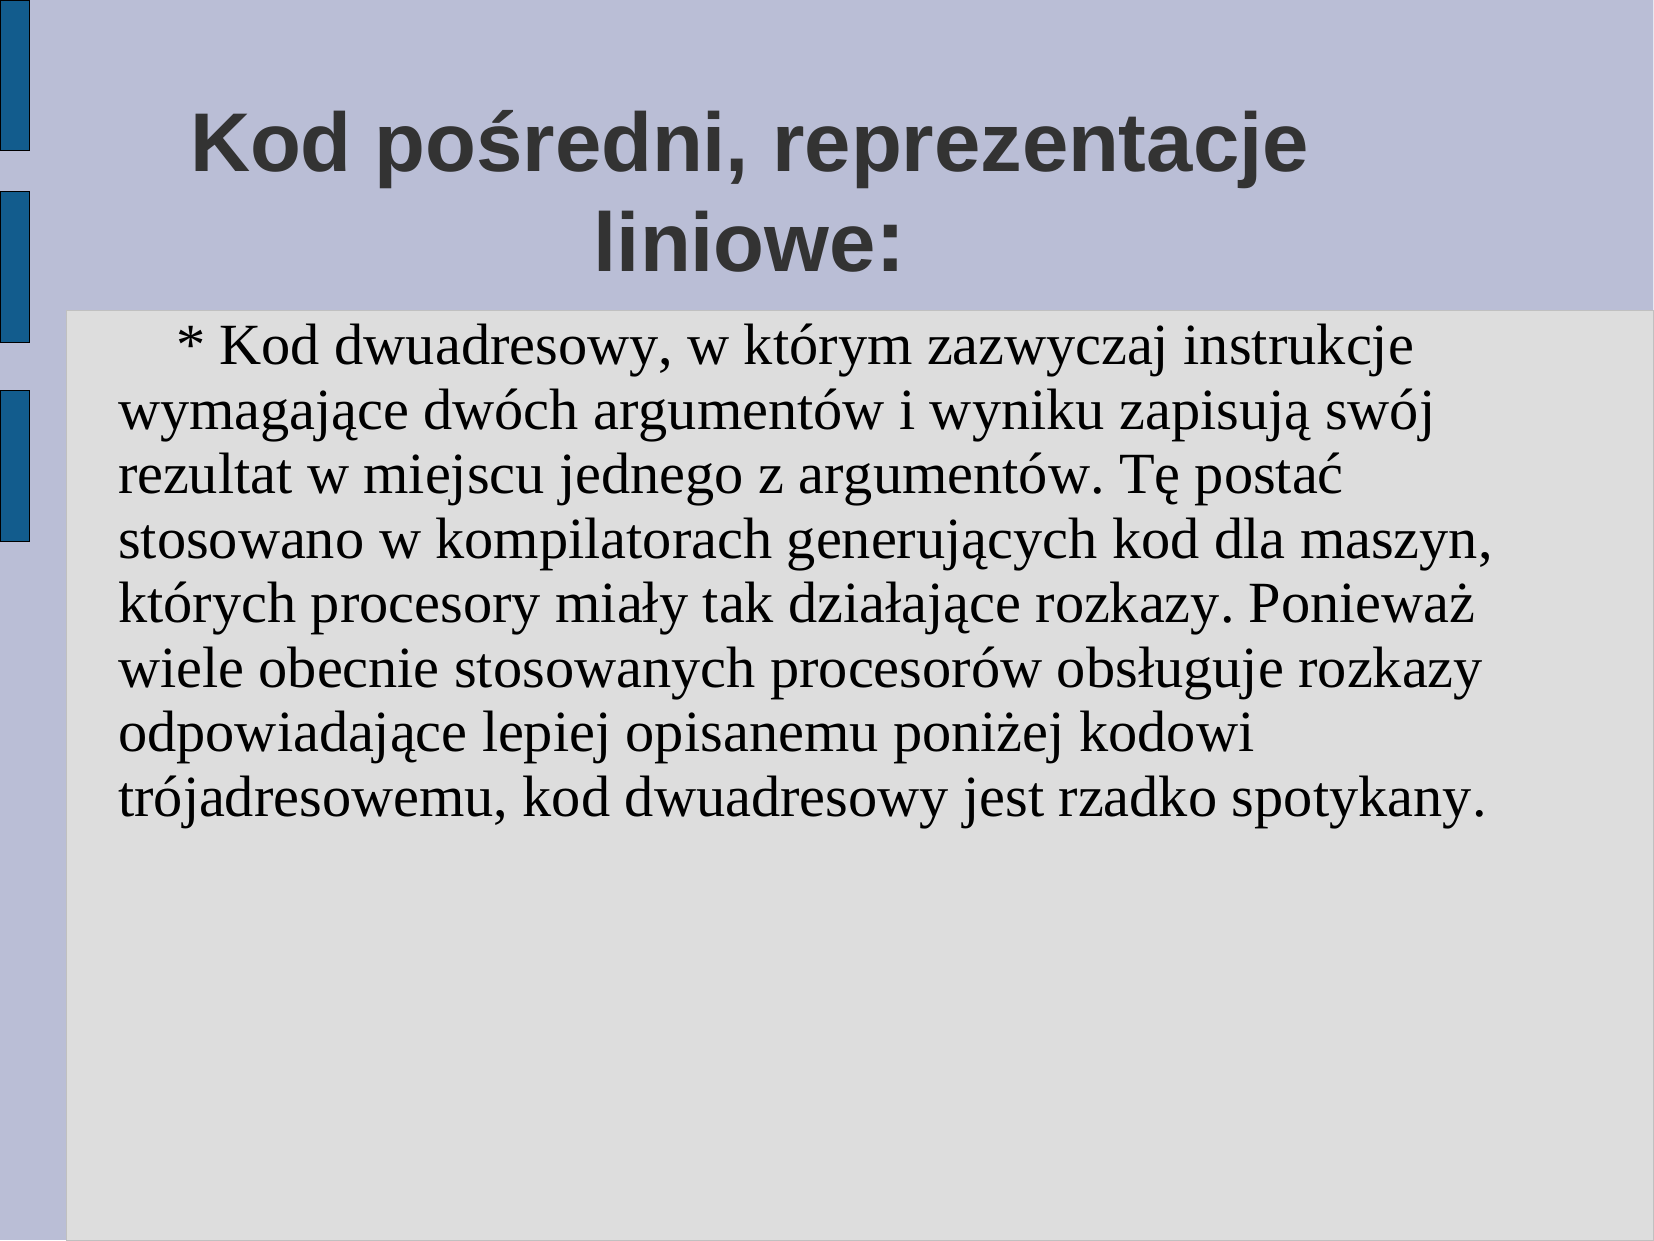

# Kod pośredni, reprezentacje liniowe:
 * Kod dwuadresowy, w którym zazwyczaj instrukcje wymagające dwóch argumentów i wyniku zapisują swój rezultat w miejscu jednego z argumentów. Tę postać stosowano w kompilatorach generujących kod dla maszyn, których procesory miały tak działające rozkazy. Ponieważ wiele obecnie stosowanych procesorów obsługuje rozkazy odpowiadające lepiej opisanemu poniżej kodowi trójadresowemu, kod dwuadresowy jest rzadko spotykany.